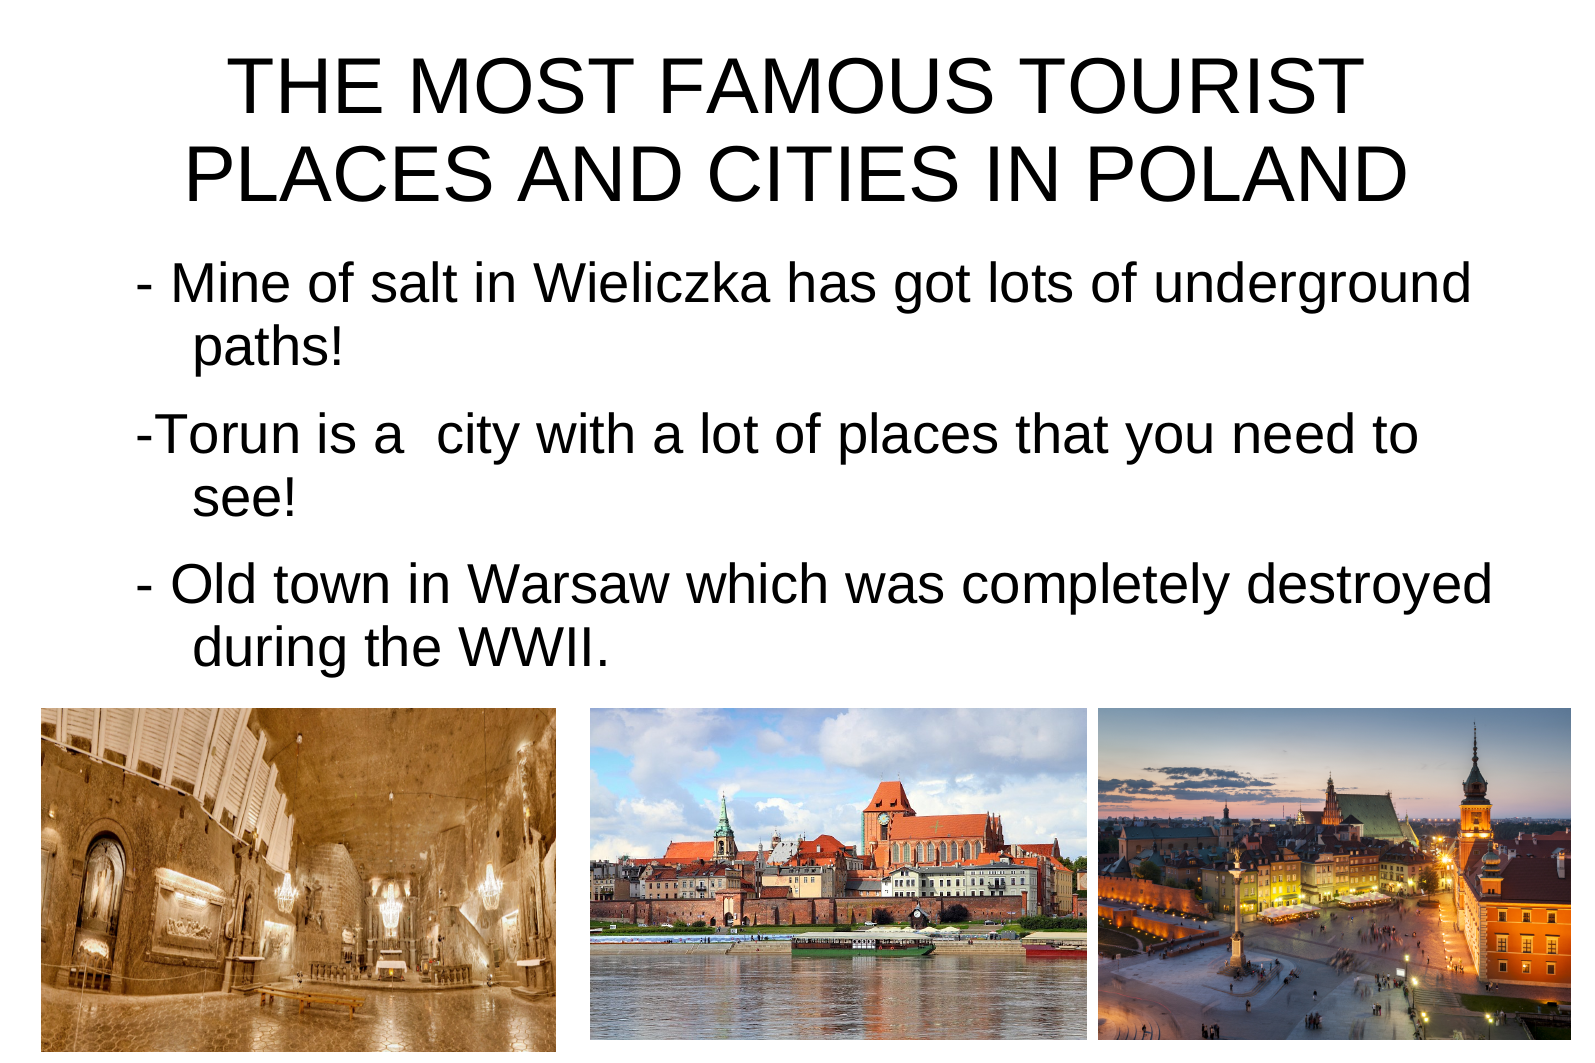

# THE MOST FAMOUS TOURIST PLACES AND CITIES IN POLAND
- Mine of salt in Wieliczka has got lots of underground paths!
-Torun is a city with a lot of places that you need to see!
- Old town in Warsaw which was completely destroyed during the WWII.